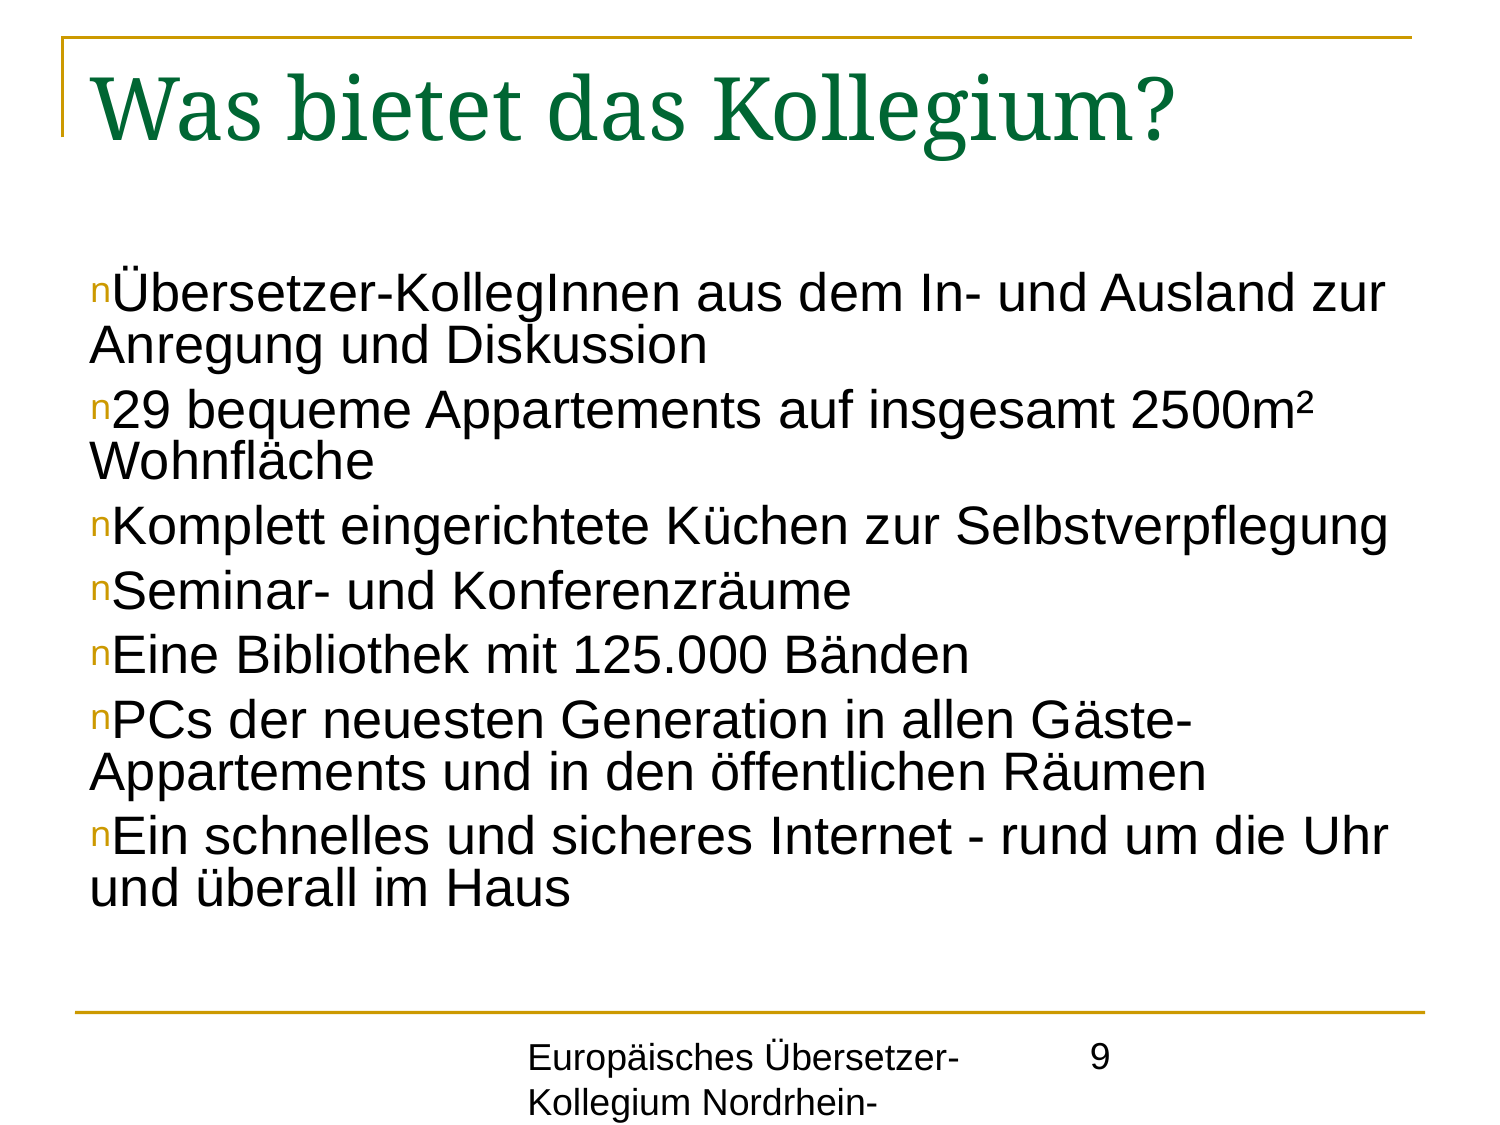

# Was bietet das Kollegium?
Übersetzer-KollegInnen aus dem In- und Ausland zur Anregung und Diskussion
29 bequeme Appartements auf insgesamt 2500m² Wohnfläche
Komplett eingerichtete Küchen zur Selbstverpflegung
Seminar- und Konferenzräume
Eine Bibliothek mit 125.000 Bänden
PCs der neuesten Generation in allen Gäste-Appartements und in den öffentlichen Räumen
Ein schnelles und sicheres Internet - rund um die Uhr und überall im Haus
Europäisches Übersetzer-Kollegium Nordrhein-Westfalen in Straelen